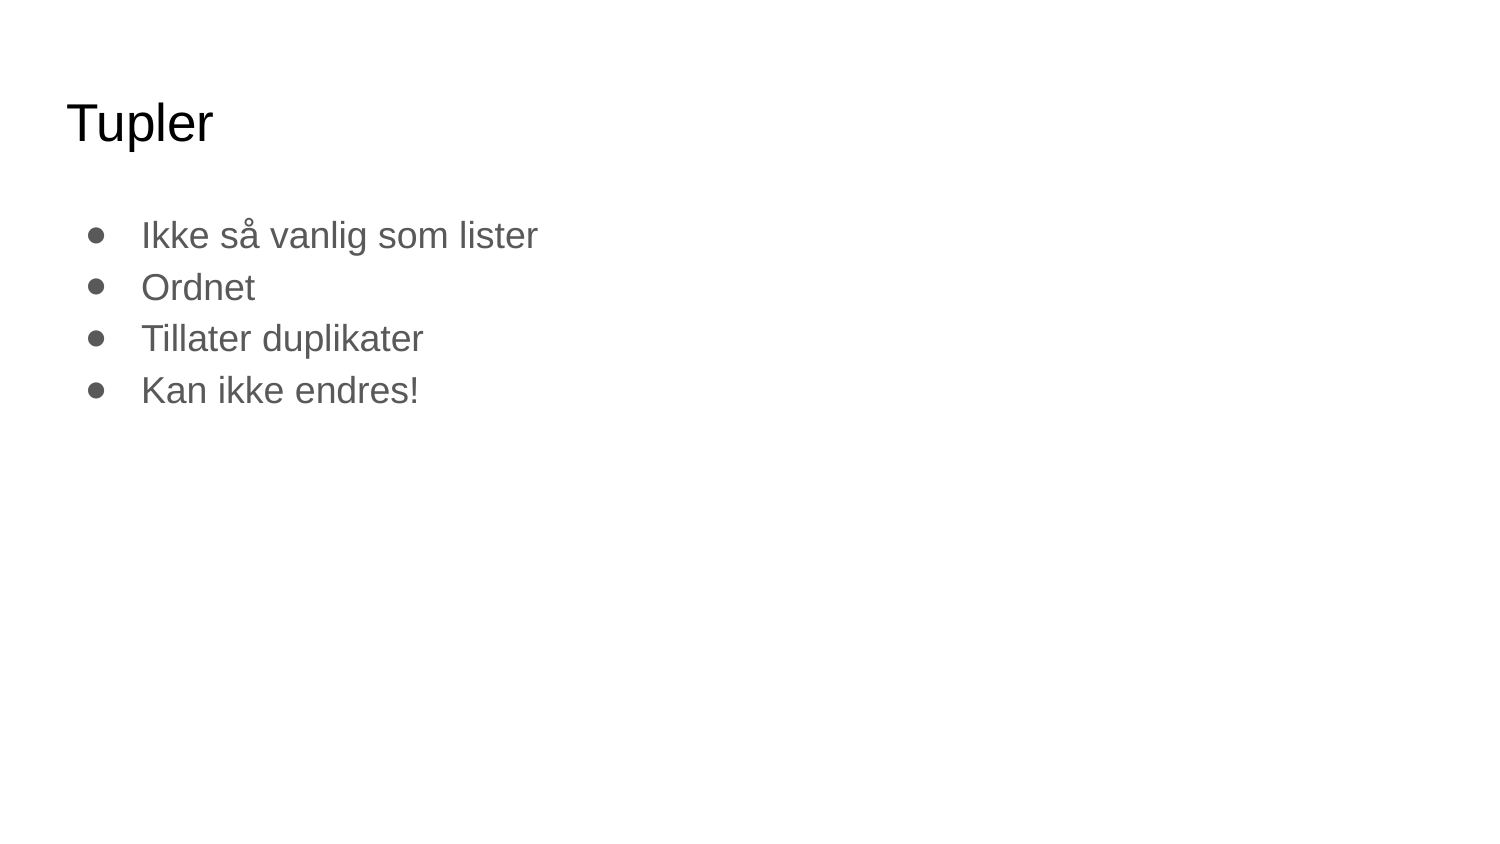

# Tupler
Ikke så vanlig som lister
Ordnet
Tillater duplikater
Kan ikke endres!